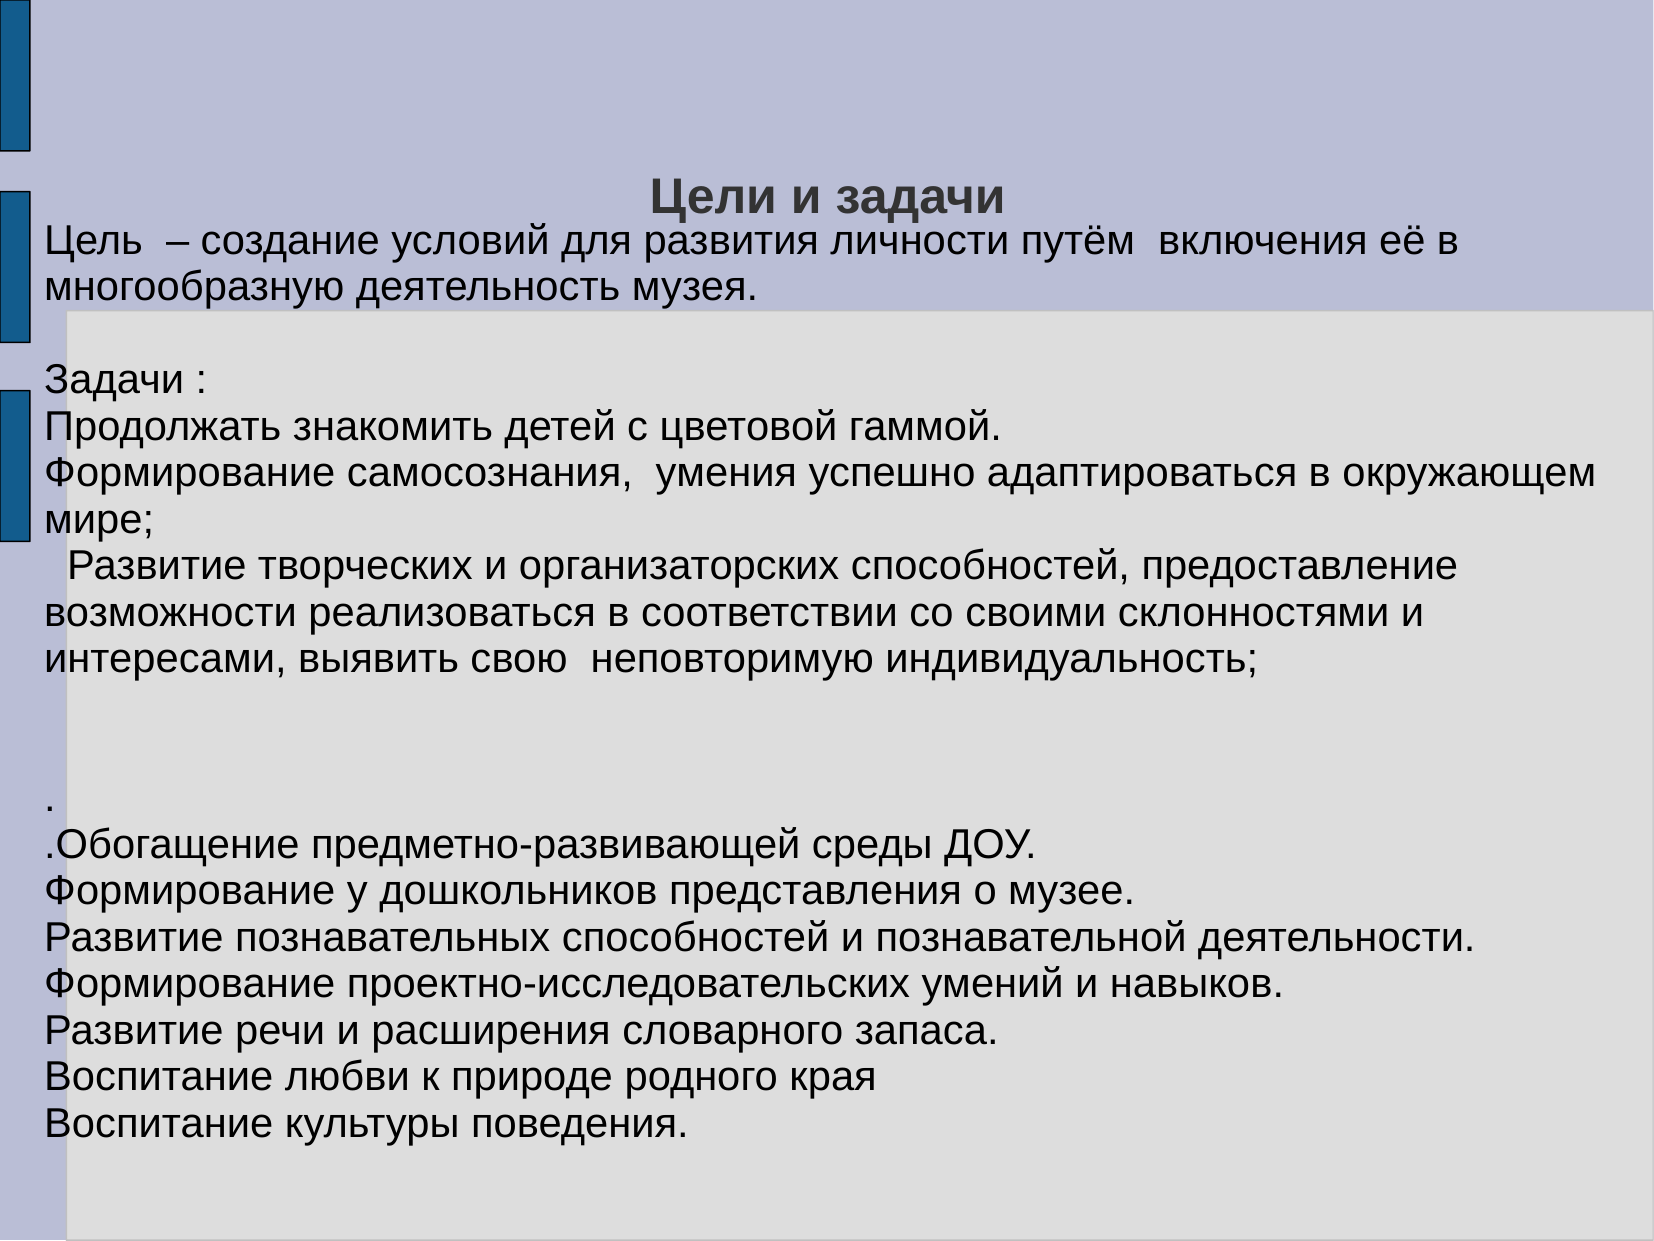

# Цели и задачи
Цель – создание условий для развития личности путём включения её в многообразную деятельность музея.
Задачи :
Продолжать знакомить детей с цветовой гаммой.
Формирование самосознания, умения успешно адаптироваться в окружающем мире;
 Развитие творческих и организаторских способностей, предоставление возможности реализоваться в соответствии со своими склонностями и интересами, выявить свою неповторимую индивидуальность;
.
.Обогащение предметно-развивающей среды ДОУ.
Формирование у дошкольников представления о музее.
Развитие познавательных способностей и познавательной деятельности.
Формирование проектно-исследовательских умений и навыков.
Развитие речи и расширения словарного запаса.
Воспитание любви к природе родного края
Воспитание культуры поведения.